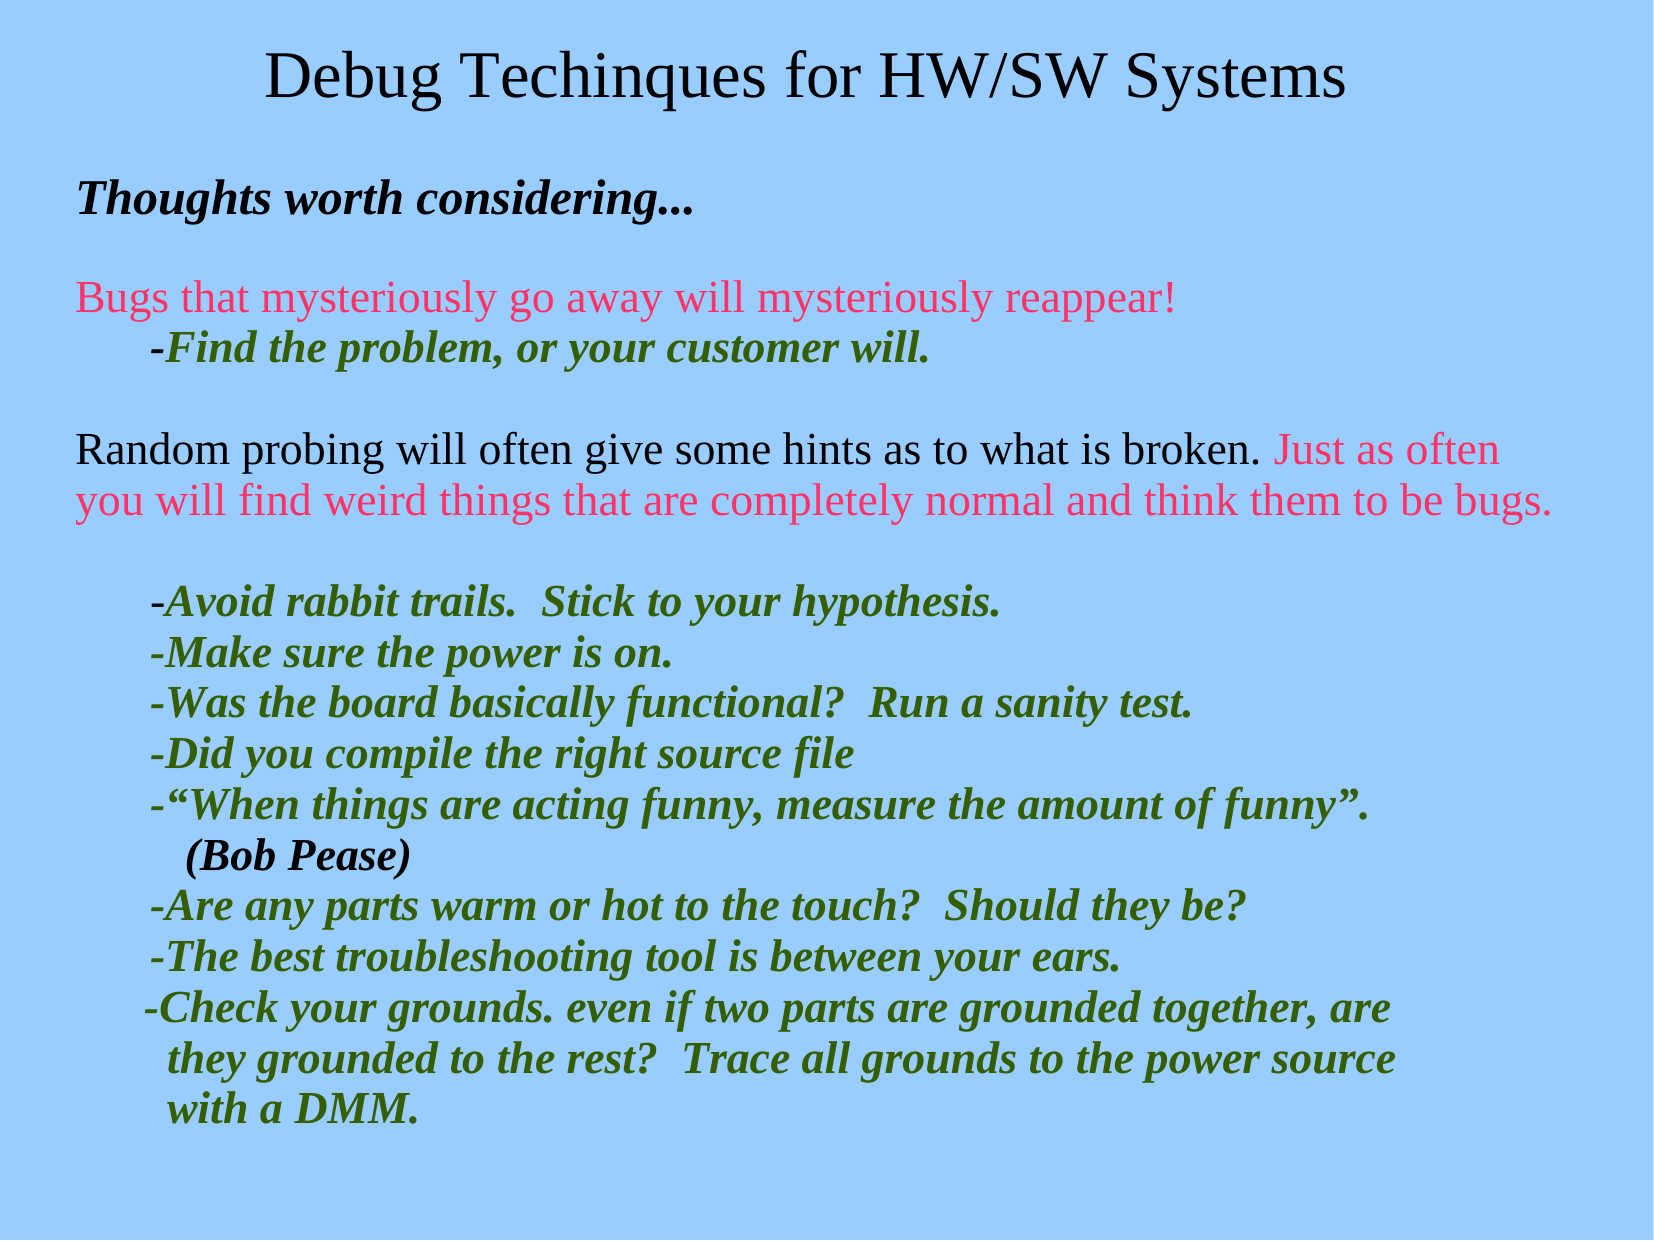

Debug Techinques for HW/SW Systems
Thoughts worth considering...
Bugs that mysteriously go away will mysteriously reappear!
	-Find the problem, or your customer will.
Random probing will often give some hints as to what is broken. Just as often you will find weird things that are completely normal and think them to be bugs.
 	-Avoid rabbit trails. Stick to your hypothesis.
	-Make sure the power is on.
	-Was the board basically functional? Run a sanity test.
	-Did you compile the right source file
	-“When things are acting funny, measure the amount of funny”.
	 (Bob Pease)
	-Are any parts warm or hot to the touch? Should they be?
	-The best troubleshooting tool is between your ears.
 -Check your grounds. even if two parts are grounded together, are
 they grounded to the rest? Trace all grounds to the power source
 with a DMM.